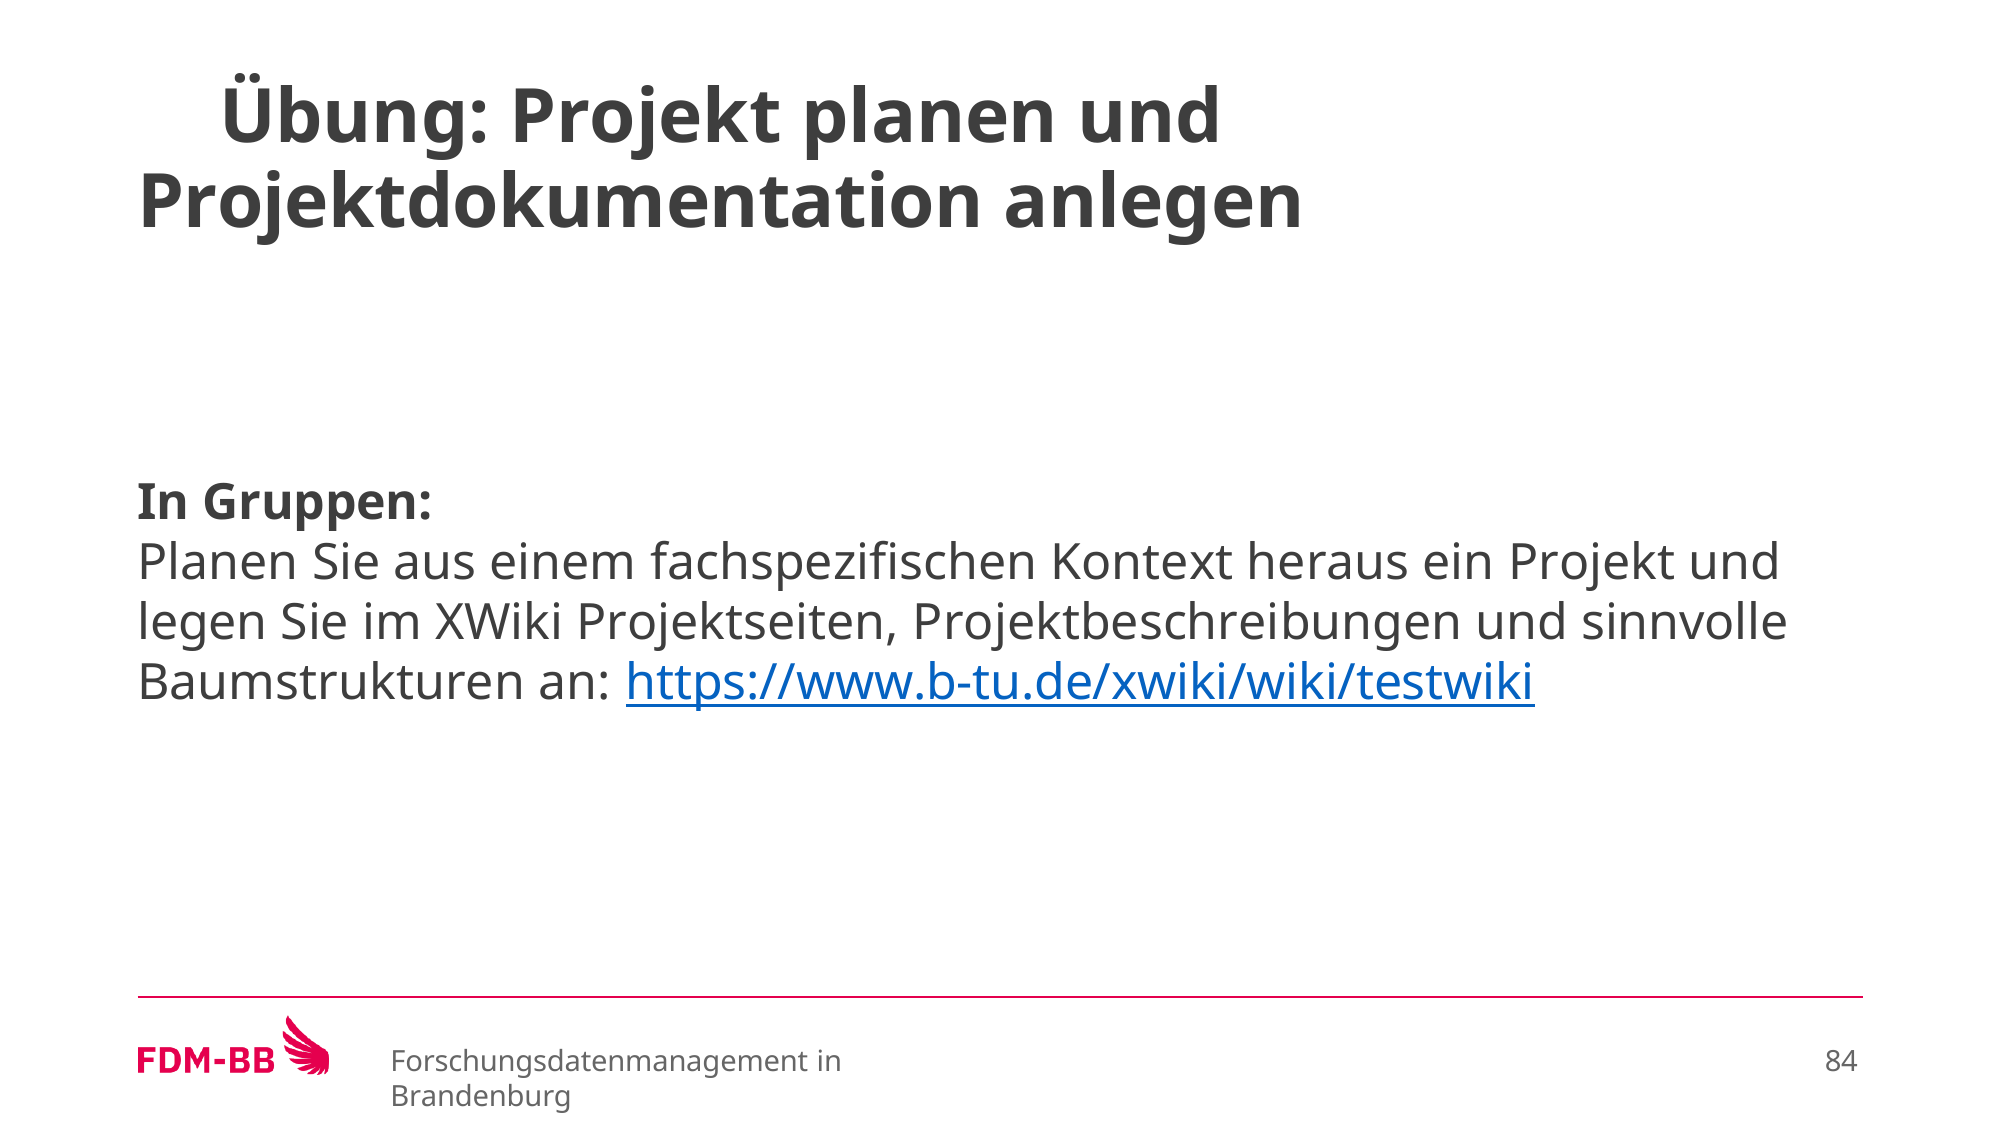

# Übung: Projekt planen und
Projektdokumentation anlegen
In Gruppen:
Planen Sie aus einem fachspezifischen Kontext heraus ein Projekt und legen Sie im XWiki Projektseiten, Projektbeschreibungen und sinnvolle Baumstrukturen an: https://www.b-tu.de/xwiki/wiki/testwiki
Forschungsdatenmanagement in Brandenburg
84